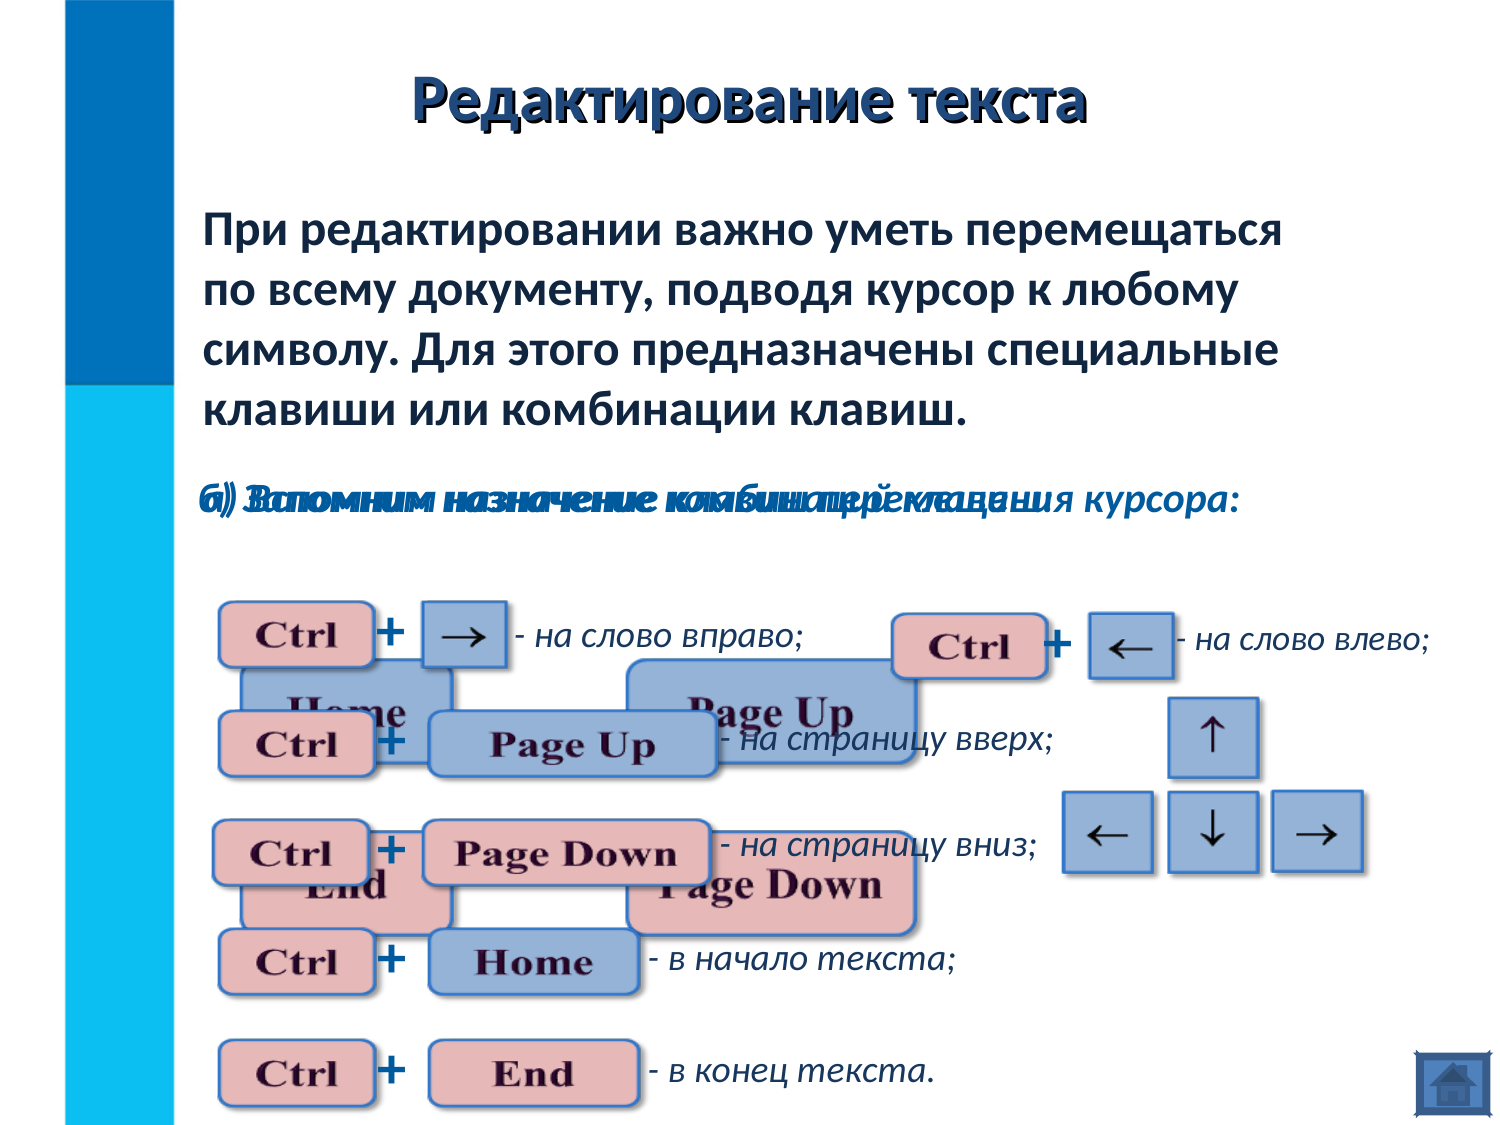

Редактирование текста
# При редактировании важно уметь перемещаться по всему документу, подводя курсор к любому символу. Для этого предназначены специальные клавиши или комбинации клавиш.
б) Запомним назначение комбинаций клавиш:
а) Вспомним назначение клавиш перемещения курсора:
+
- на слово вправо;
+
- на слово влево;
+
- на страницу вверх;
+
- на страницу вниз;
+
- в начало текста;
+
- в конец текста.